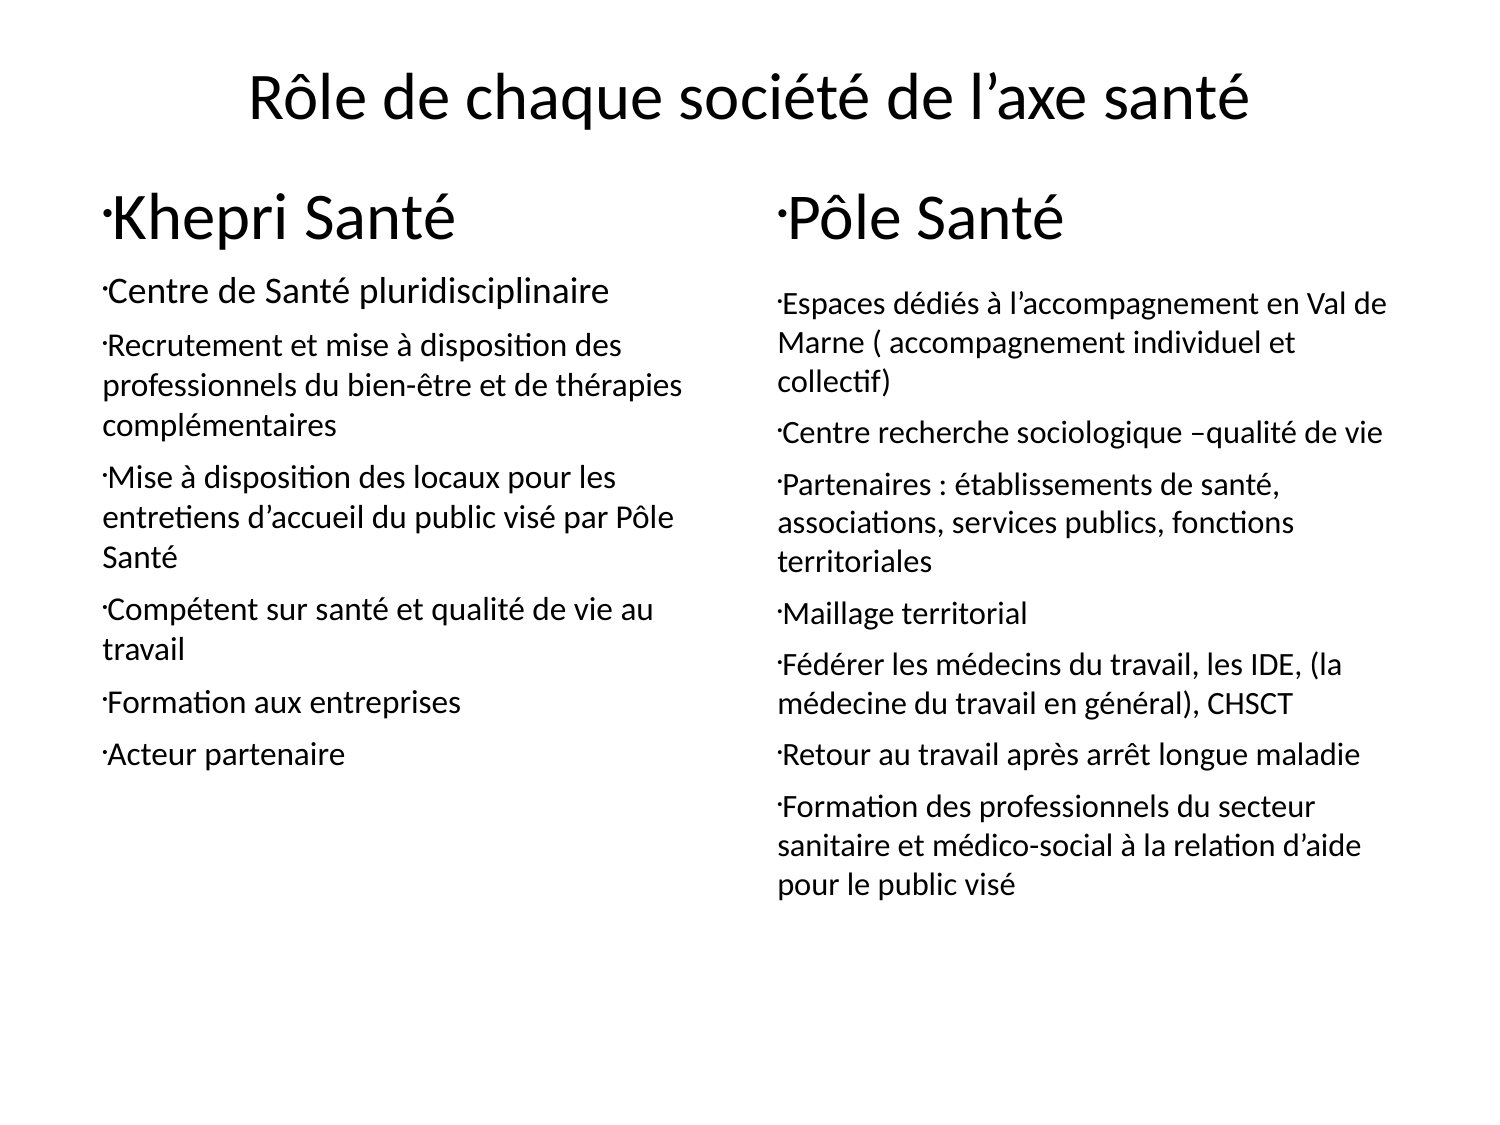

# Rôle de chaque société de l’axe santé
Khepri Santé
Centre de Santé pluridisciplinaire
Recrutement et mise à disposition des professionnels du bien-être et de thérapies complémentaires
Mise à disposition des locaux pour les entretiens d’accueil du public visé par Pôle Santé
Compétent sur santé et qualité de vie au travail
Formation aux entreprises
Acteur partenaire
Pôle Santé
Espaces dédiés à l’accompagnement en Val de Marne ( accompagnement individuel et collectif)
Centre recherche sociologique –qualité de vie
Partenaires : établissements de santé, associations, services publics, fonctions territoriales
Maillage territorial
Fédérer les médecins du travail, les IDE, (la médecine du travail en général), CHSCT
Retour au travail après arrêt longue maladie
Formation des professionnels du secteur sanitaire et médico-social à la relation d’aide pour le public visé